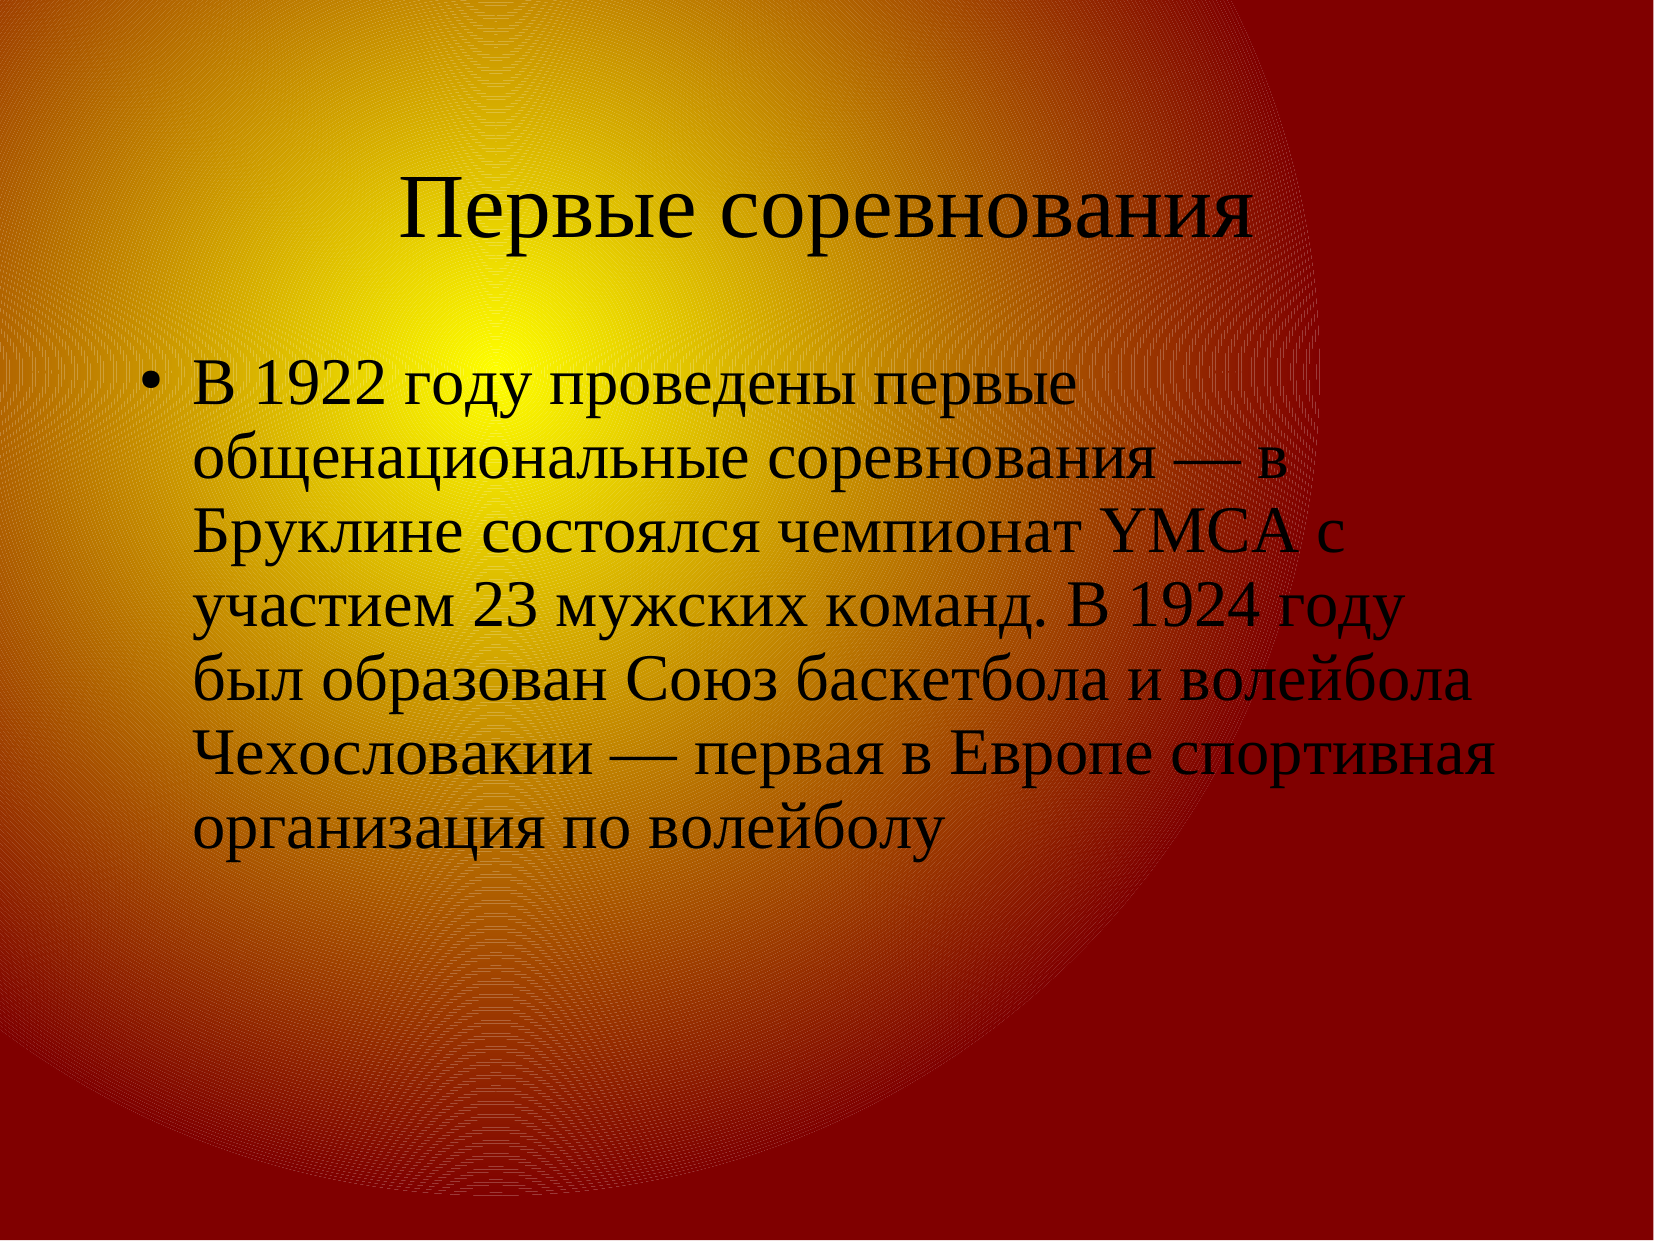

# Первые соревнования
В 1922 году проведены первые общенациональные соревнования — в Бруклине состоялся чемпионат YMCA с участием 23 мужских команд. В 1924 году был образован Союз баскетбола и волейбола Чехословакии — первая в Европе спортивная организация по волейболу